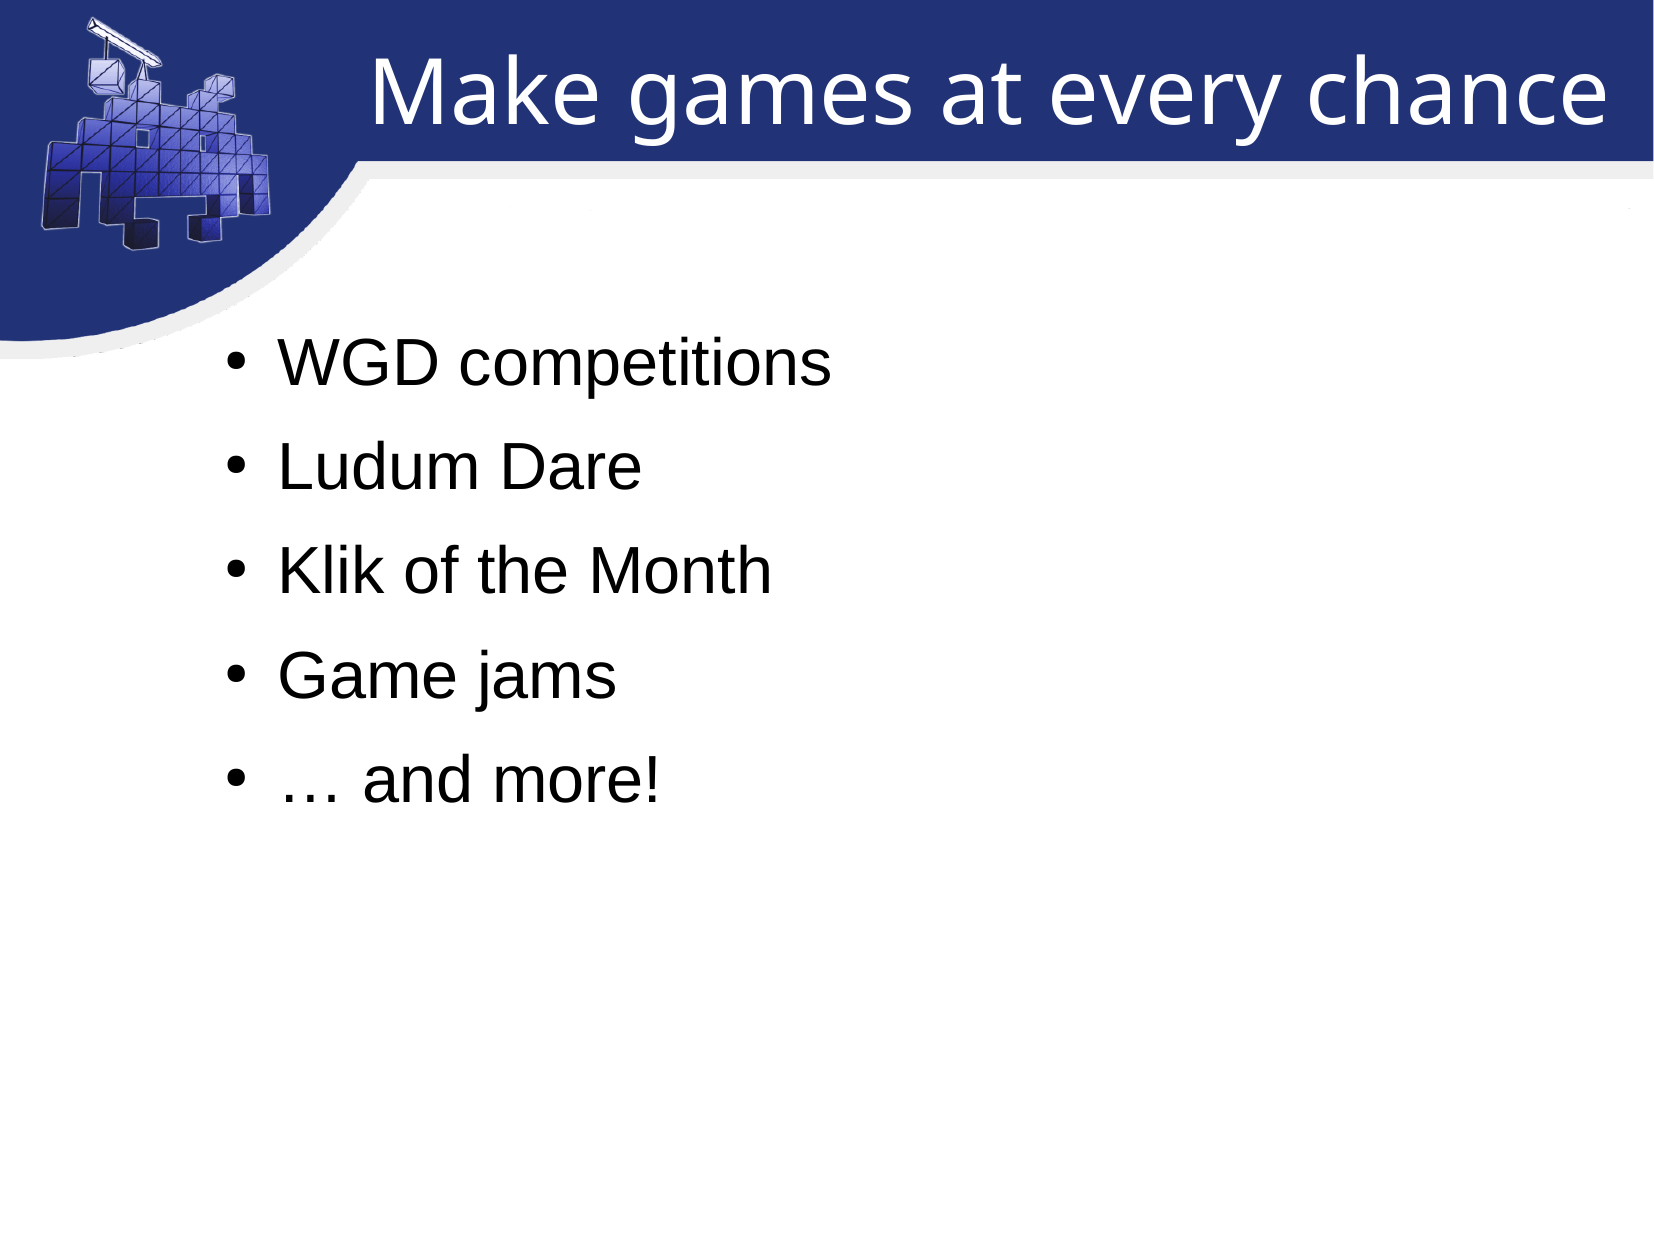

# Make games at every chance
WGD competitions
Ludum Dare
Klik of the Month
Game jams
… and more!